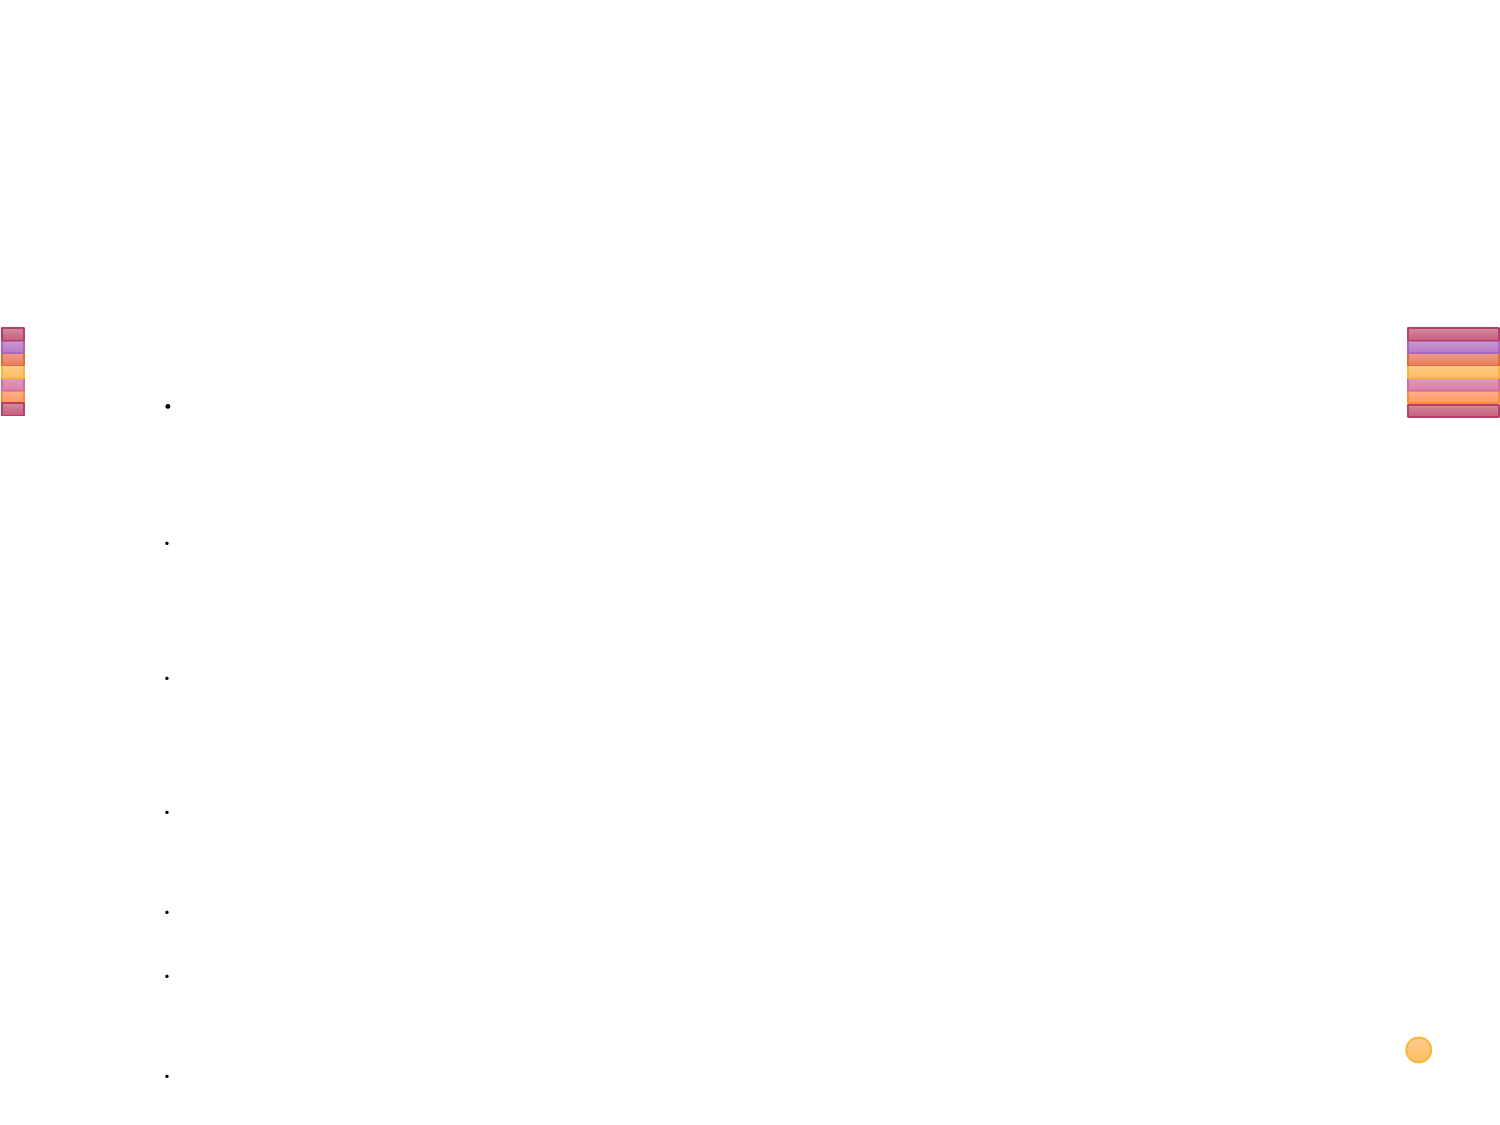

I.- INTRODUCCIÓN: LA FLEXIGURIDAD Y LA FLEXIBILIDAD INTERNA.
(III)
# I.2.- Reflexiones críticas sobre la "flexiguridad”
Paradójicamente liberal: parte de la concepción del "mercado" como sujeto colectivo deshumanizador o "cosificador" de los sujetos intervinientes en el mismo .
El derecho del trabajo no es más que una rigidez, un estorbo, un escollo que debe ser reducido a la mínima expresión para que "el mercado" se autorregule en condiciones óptimas
La novedad del enfoque de la flexiguridad consiste en la socialización del riesgo empresarial.
No hay desregulación, sino sólo cambio de regulador.
Proceso en que se traspasa el poder normativo sobre las condiciones laborales al empresario y "a cambio" la sociedad asume los riesgos de la pérdida de empleo.
“Flexibilidad interna ”: las rigideces del "derecho del trabajo", provocarían que la empresa acudiese con demasiada facilidad a la flexibilidad externa, que ocasionaría pérdida de empleo, por lo que hay que abordar mecanismos alternativos que se incentivan mediante bonificaciones de cuotas